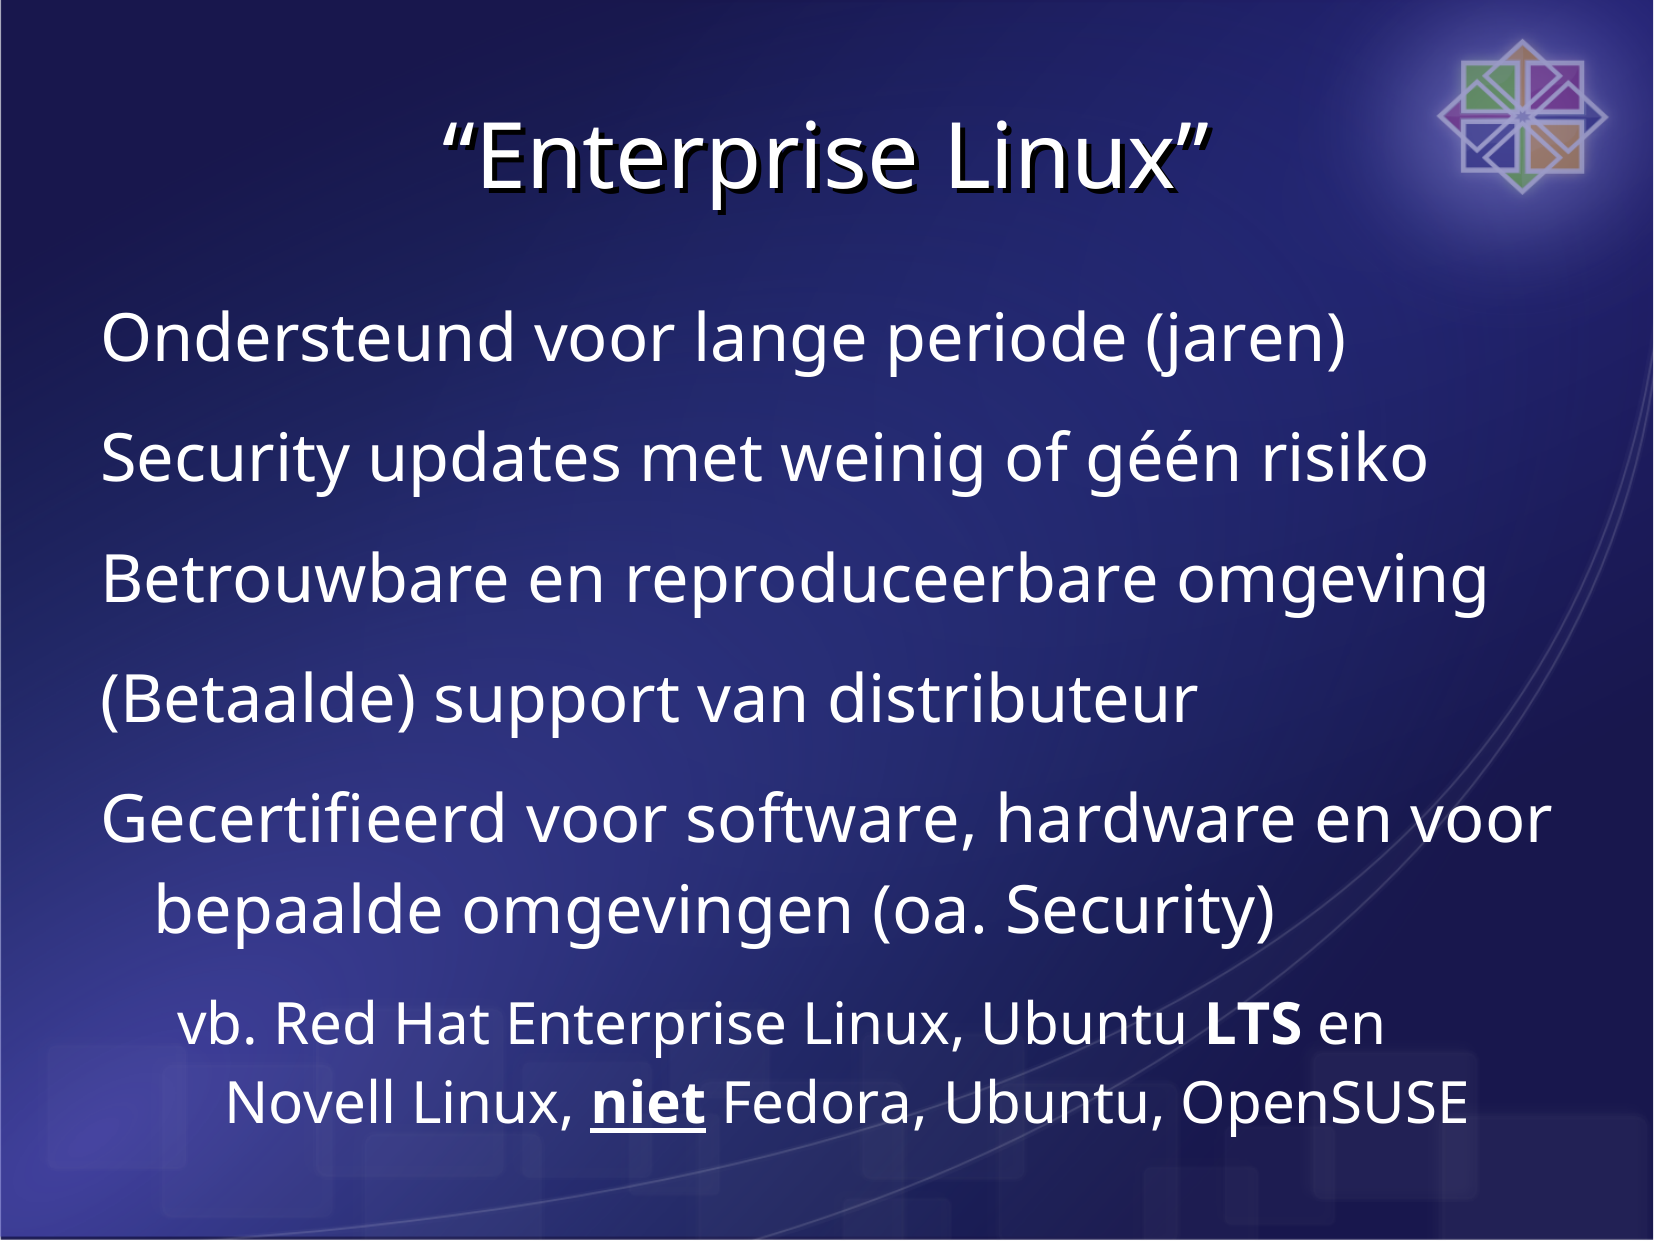

# “Enterprise Linux”
Ondersteund voor lange periode (jaren)
Security updates met weinig of géén risiko
Betrouwbare en reproduceerbare omgeving
(Betaalde) support van distributeur
Gecertifieerd voor software, hardware en voor bepaalde omgevingen (oa. Security)
vb. Red Hat Enterprise Linux, Ubuntu LTS en Novell Linux, niet Fedora, Ubuntu, OpenSUSE